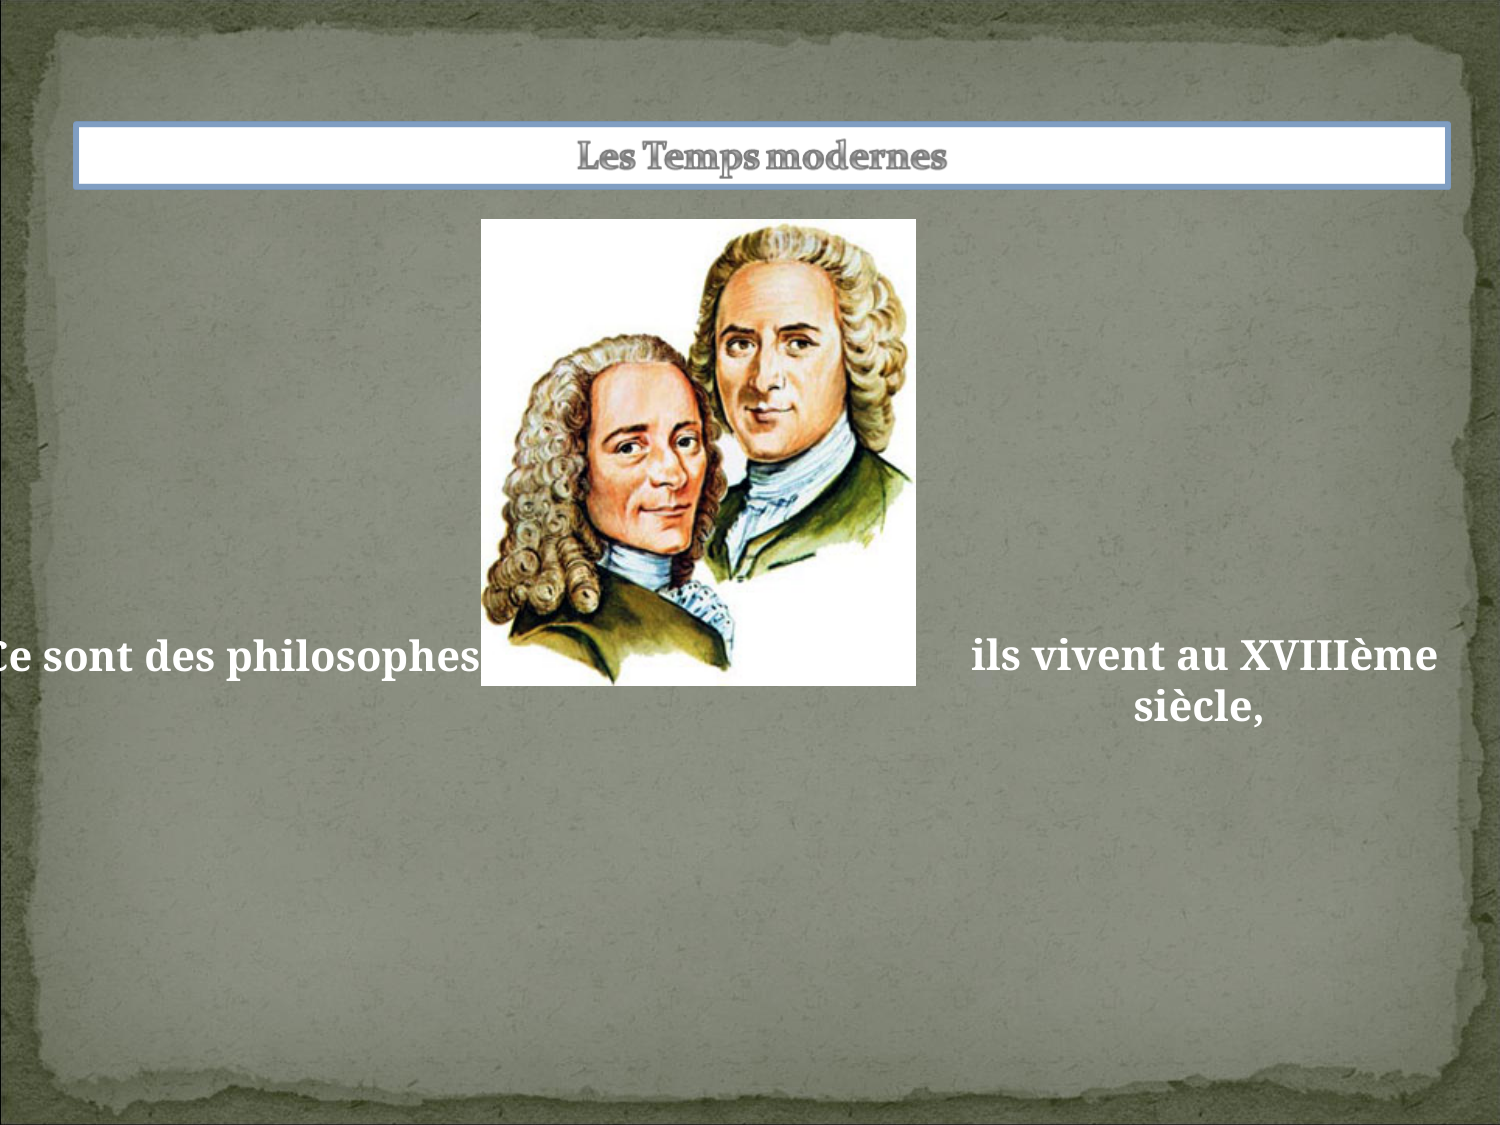

Ce sont des philosophes,
ils vivent au XVIIIème siècle,